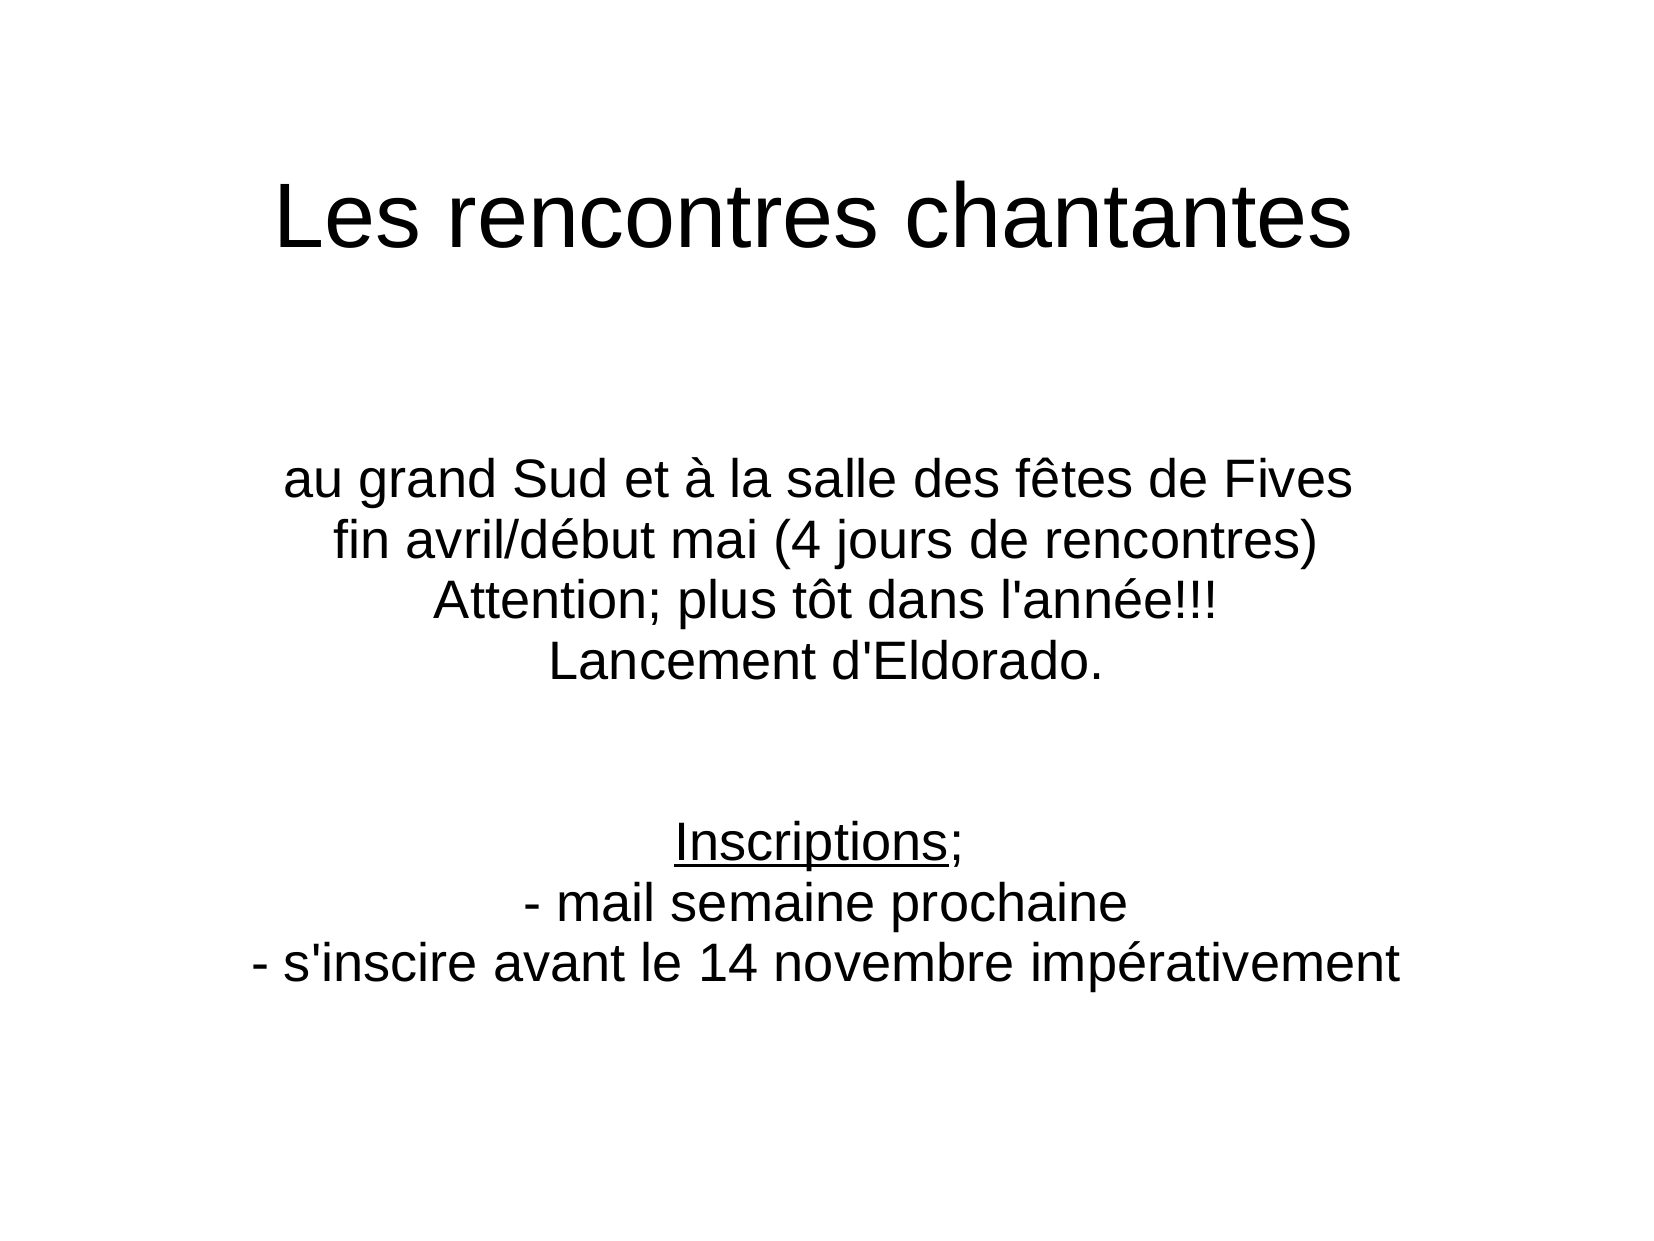

# Les rencontres chantantes
au grand Sud et à la salle des fêtes de Fives
fin avril/début mai (4 jours de rencontres)
Attention; plus tôt dans l'année!!!
Lancement d'Eldorado.
Inscriptions;
- mail semaine prochaine
- s'inscire avant le 14 novembre impérativement